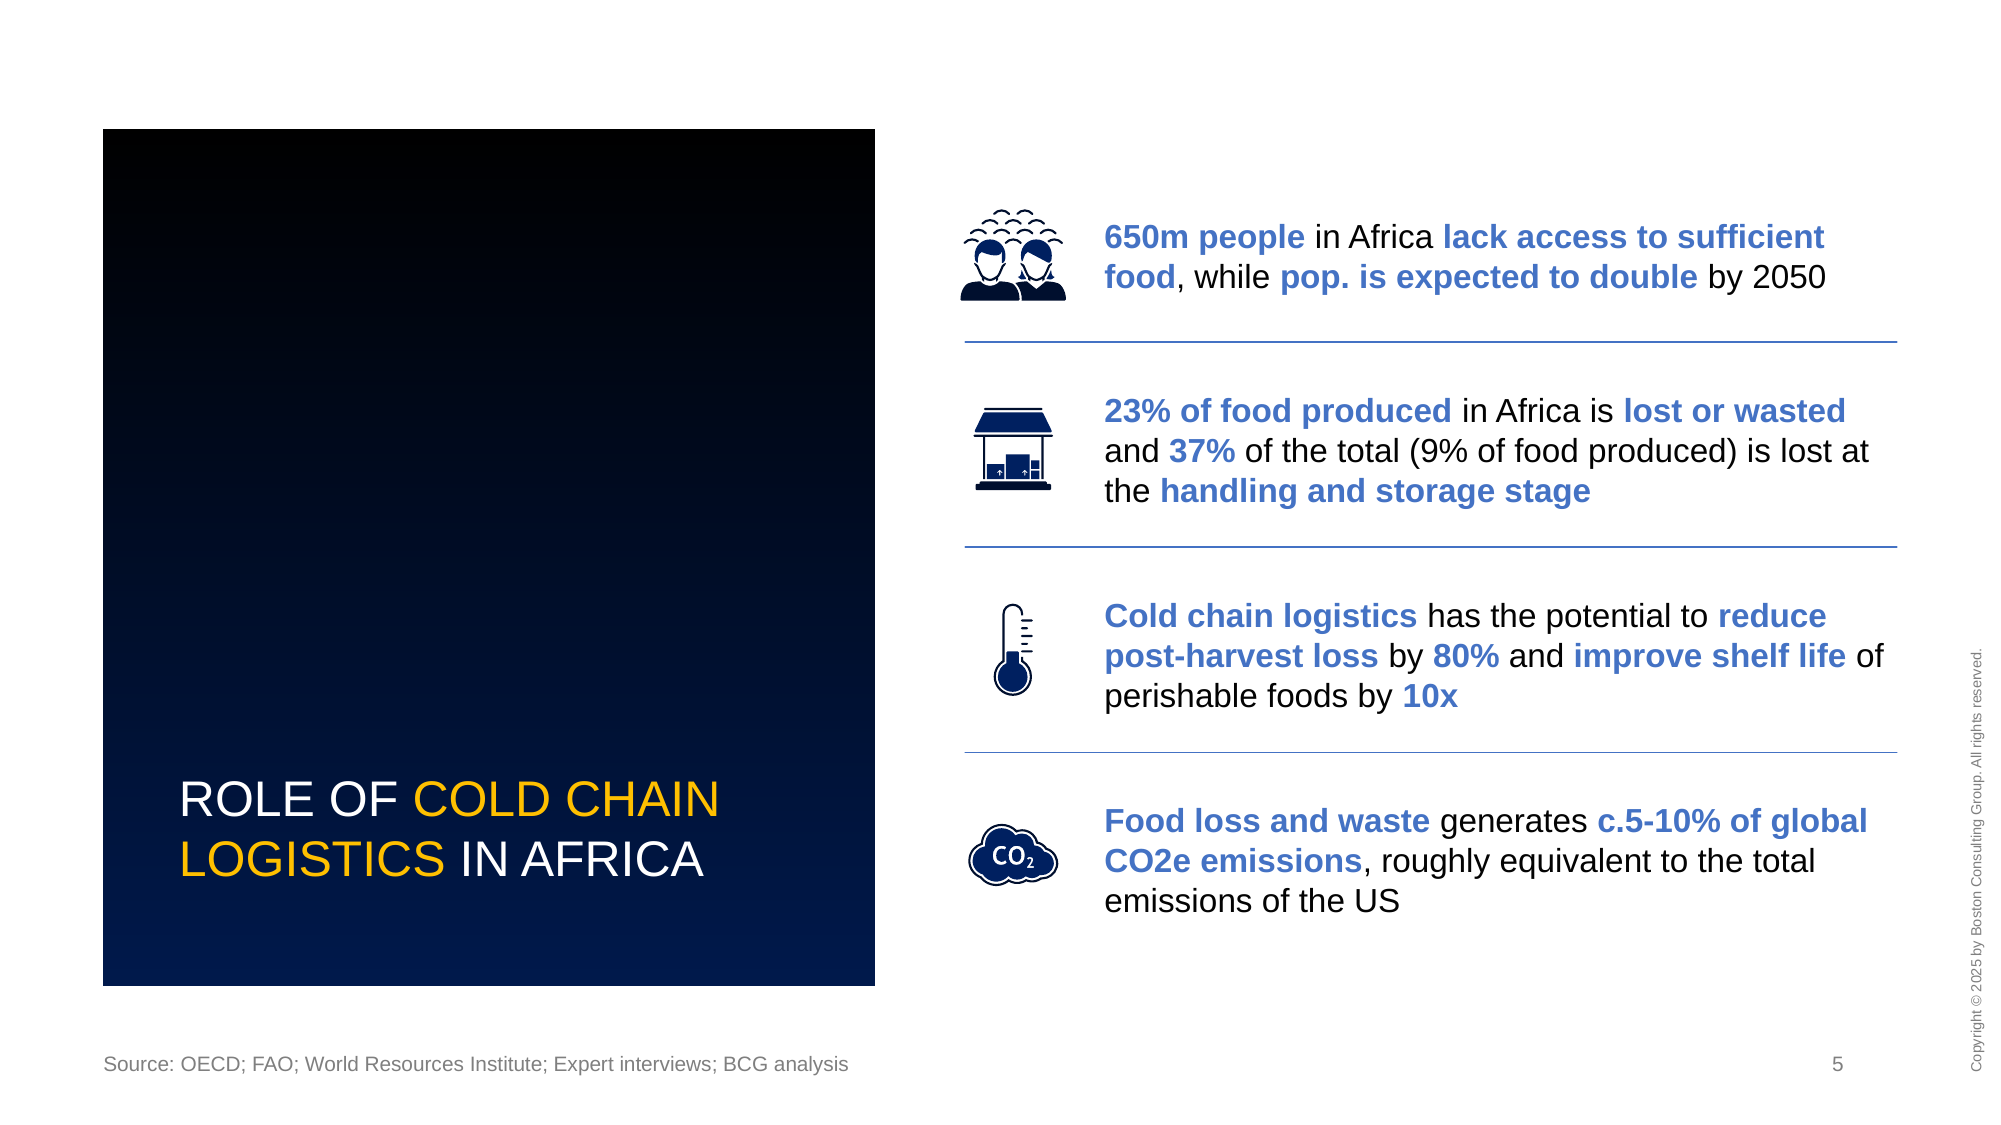

650m people in Africa lack access to sufficient food, while pop. is expected to double by 2050
23% of food produced in Africa is lost or wasted and 37% of the total (9% of food produced) is lost at the handling and storage stage
Cold chain logistics has the potential to reduce post-harvest loss by 80% and improve shelf life of perishable foods by 10x
Food loss and waste generates c.5-10% of global CO2e emissions, roughly equivalent to the total emissions of the US
ROLE OF COLD CHAIN LOGISTICS IN AFRICA
Source: OECD; FAO; World Resources Institute; Expert interviews; BCG analysis